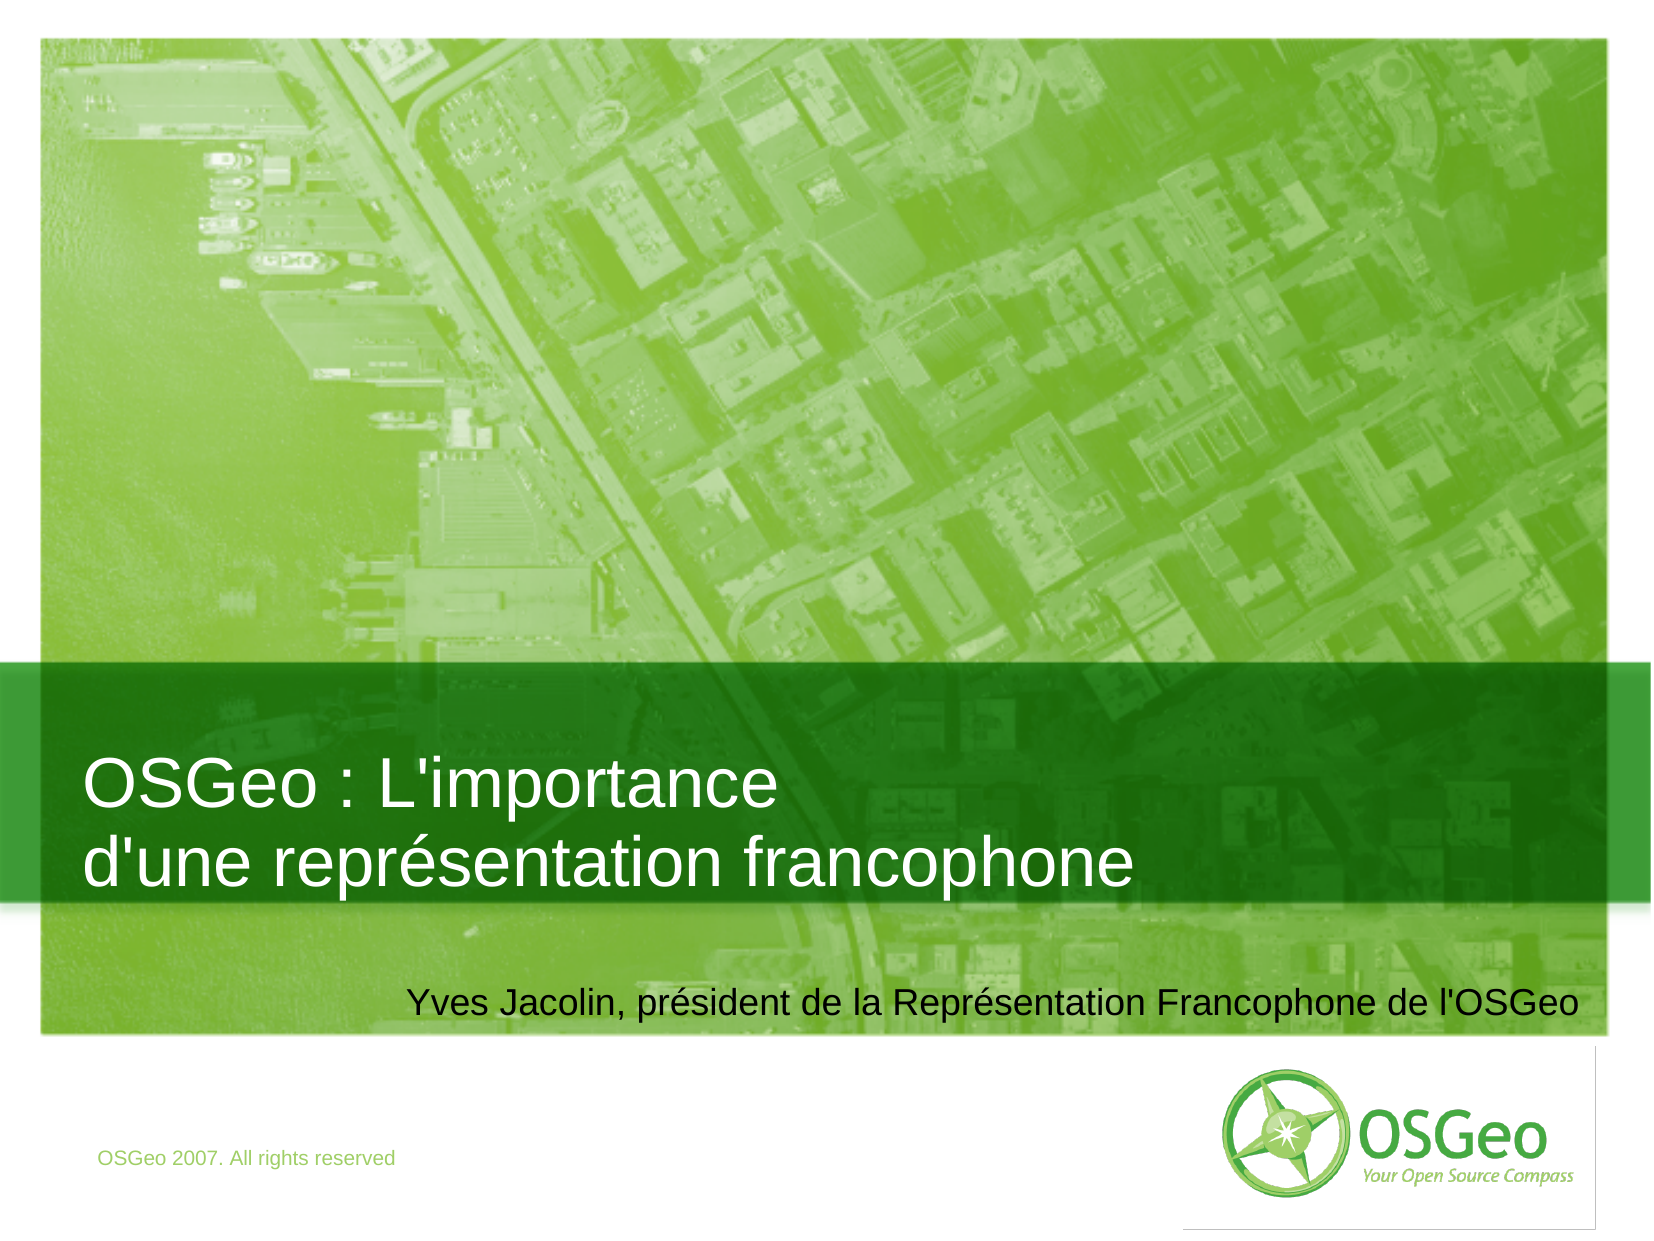

# OSGeo : L'importance d'une représentation francophone
Yves Jacolin, président de la Représentation Francophone de l'OSGeo